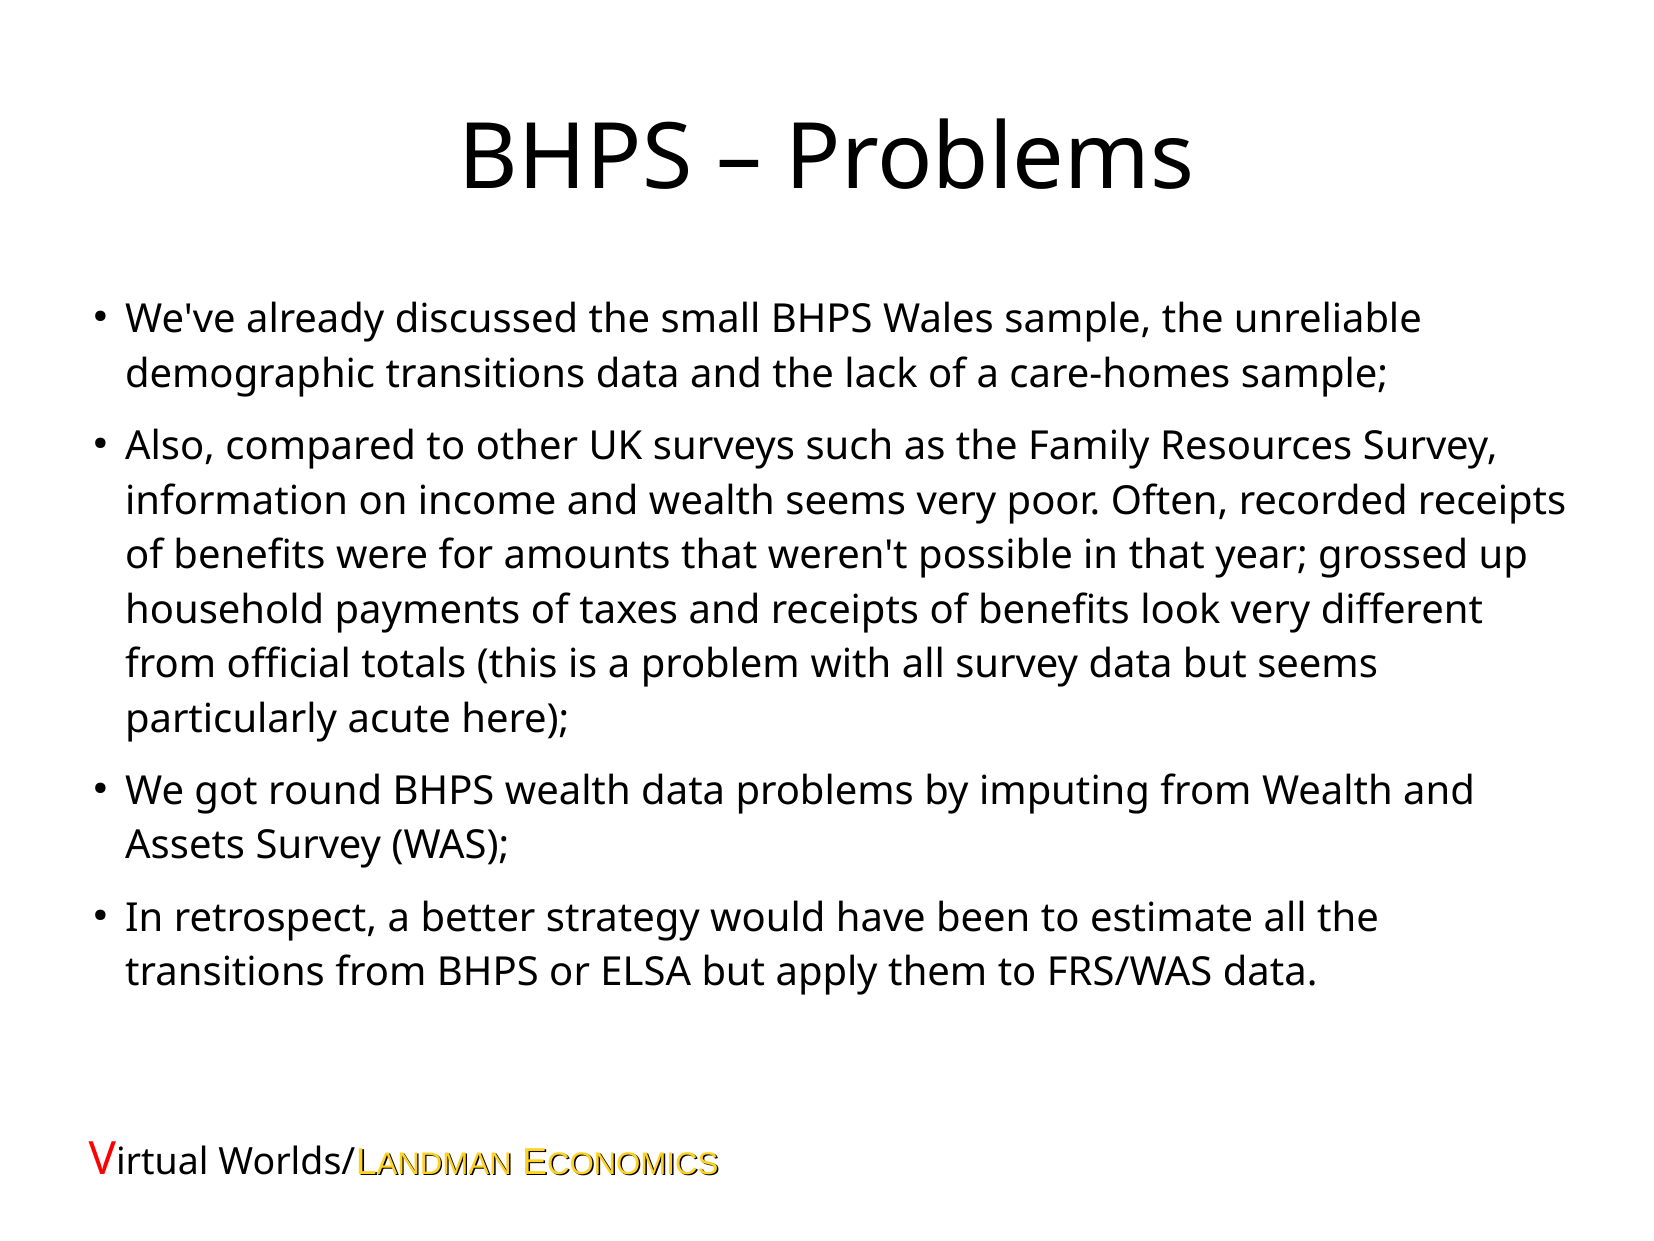

# BHPS – Problems
We've already discussed the small BHPS Wales sample, the unreliable demographic transitions data and the lack of a care-homes sample;
Also, compared to other UK surveys such as the Family Resources Survey, information on income and wealth seems very poor. Often, recorded receipts of benefits were for amounts that weren't possible in that year; grossed up household payments of taxes and receipts of benefits look very different from official totals (this is a problem with all survey data but seems particularly acute here);
We got round BHPS wealth data problems by imputing from Wealth and Assets Survey (WAS);
In retrospect, a better strategy would have been to estimate all the transitions from BHPS or ELSA but apply them to FRS/WAS data.